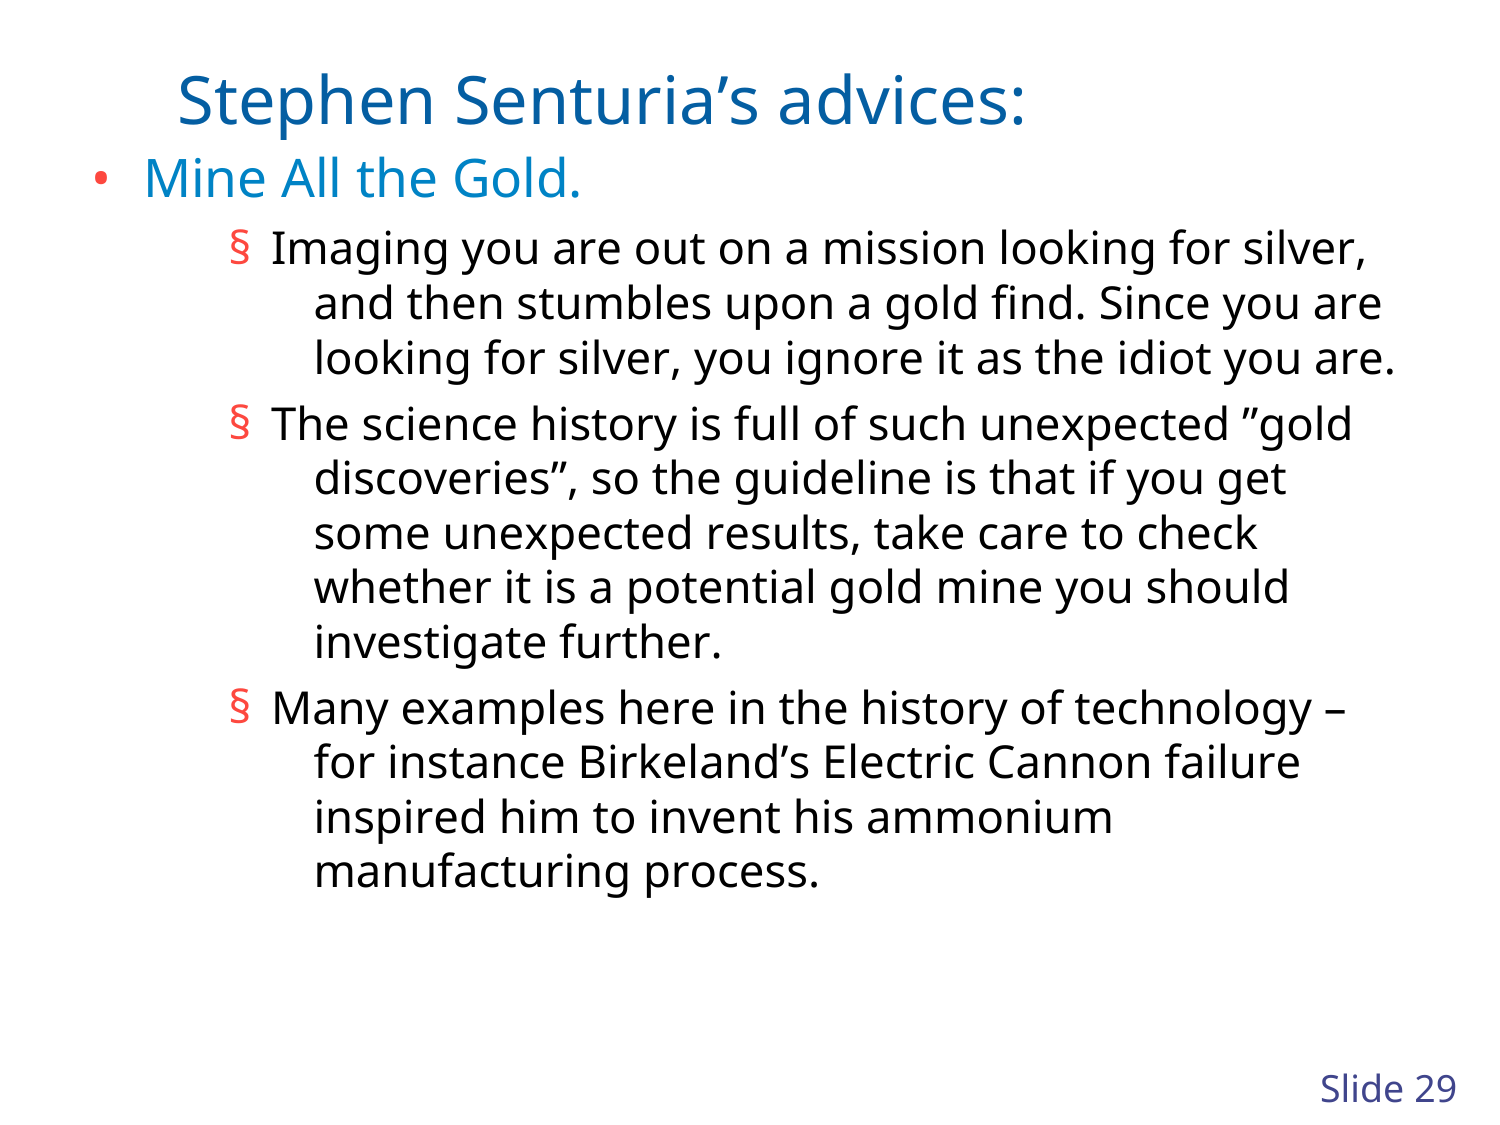

# Stephen Senturia’s advices:
Mine All the Gold.
Imaging you are out on a mission looking for silver, and then stumbles upon a gold find. Since you are looking for silver, you ignore it as the idiot you are.
The science history is full of such unexpected ”gold discoveries”, so the guideline is that if you get some unexpected results, take care to check whether it is a potential gold mine you should investigate further.
Many examples here in the history of technology – for instance Birkeland’s Electric Cannon failure inspired him to invent his ammonium manufacturing process.